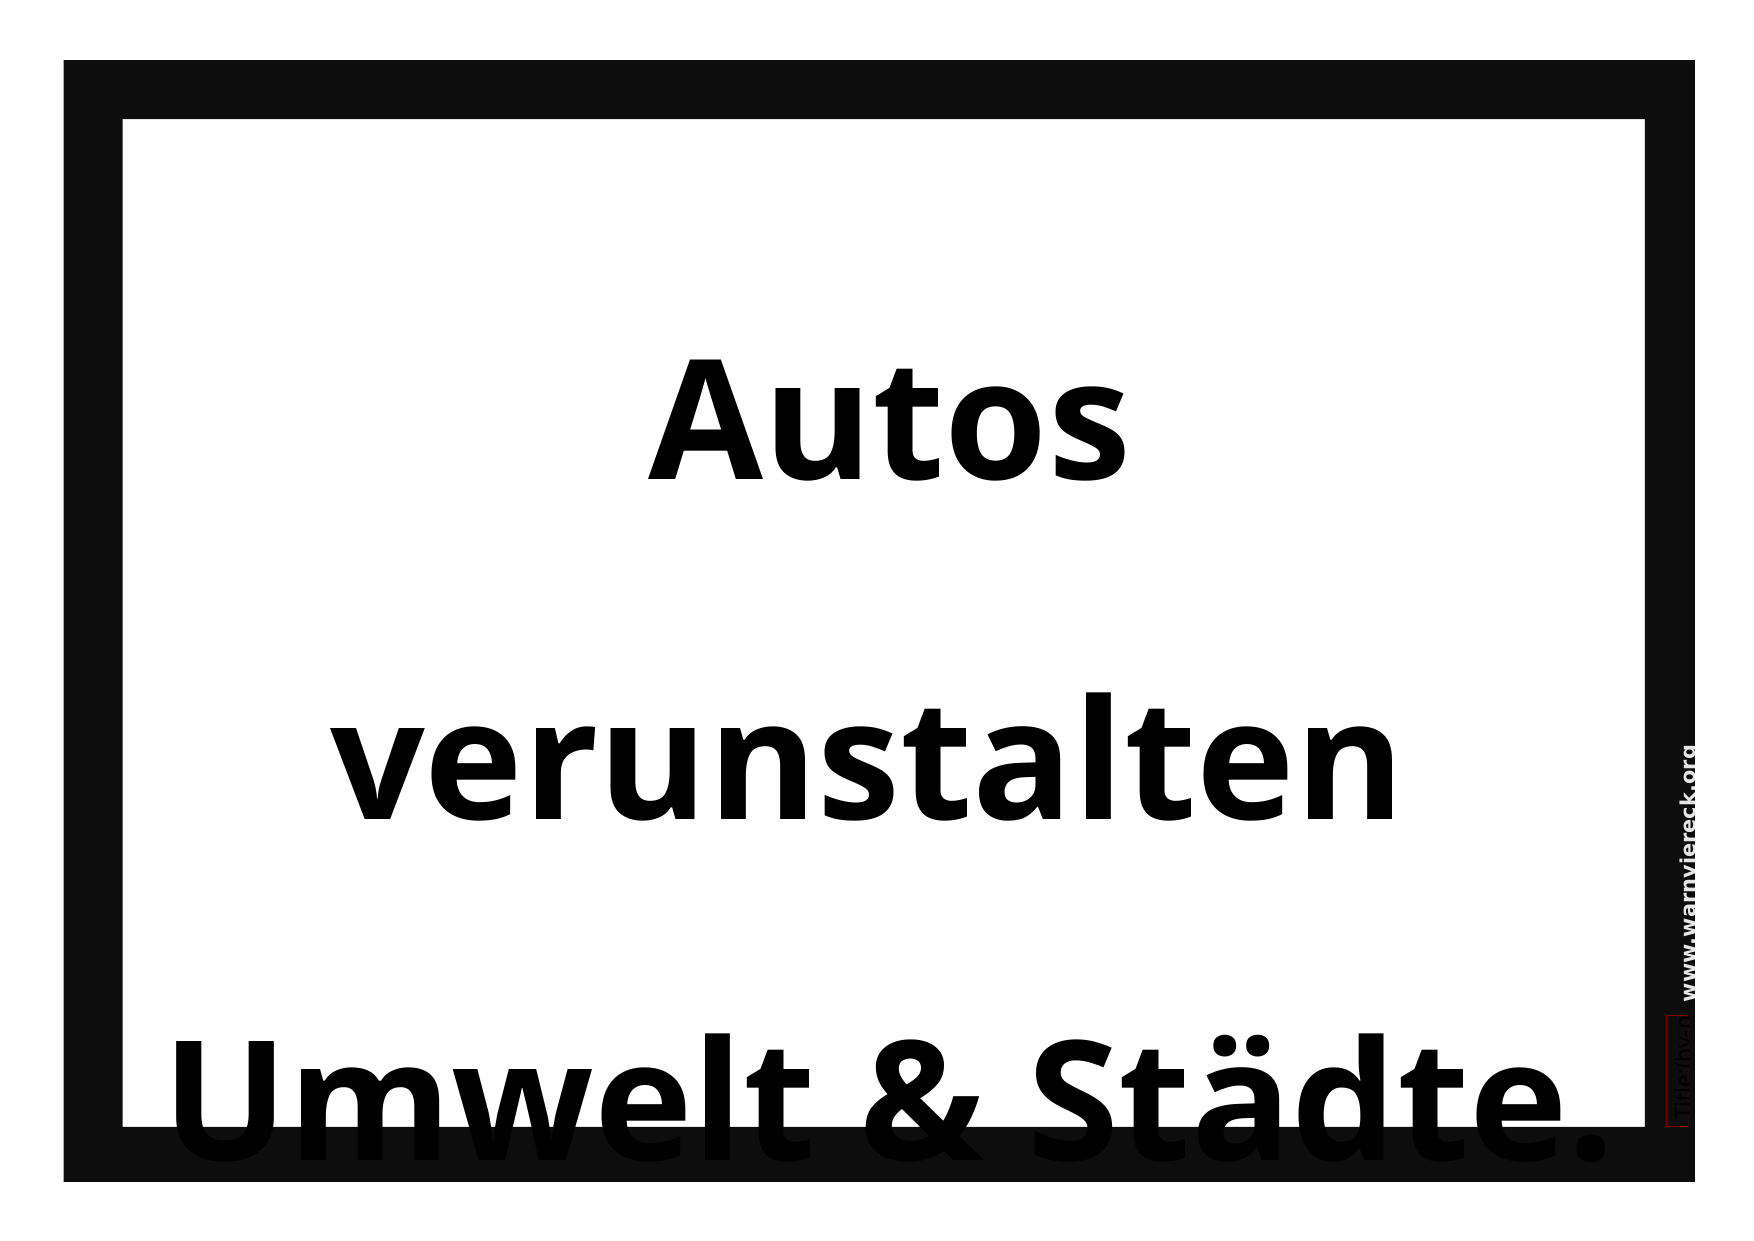

Autos
verunstalten
Umwelt & Städte.
Die meisten Menschen fühlen sich in der Natur und in
Fußgängerzonen wohler als auf Straßen, Parkplätzen und Autobahnen.